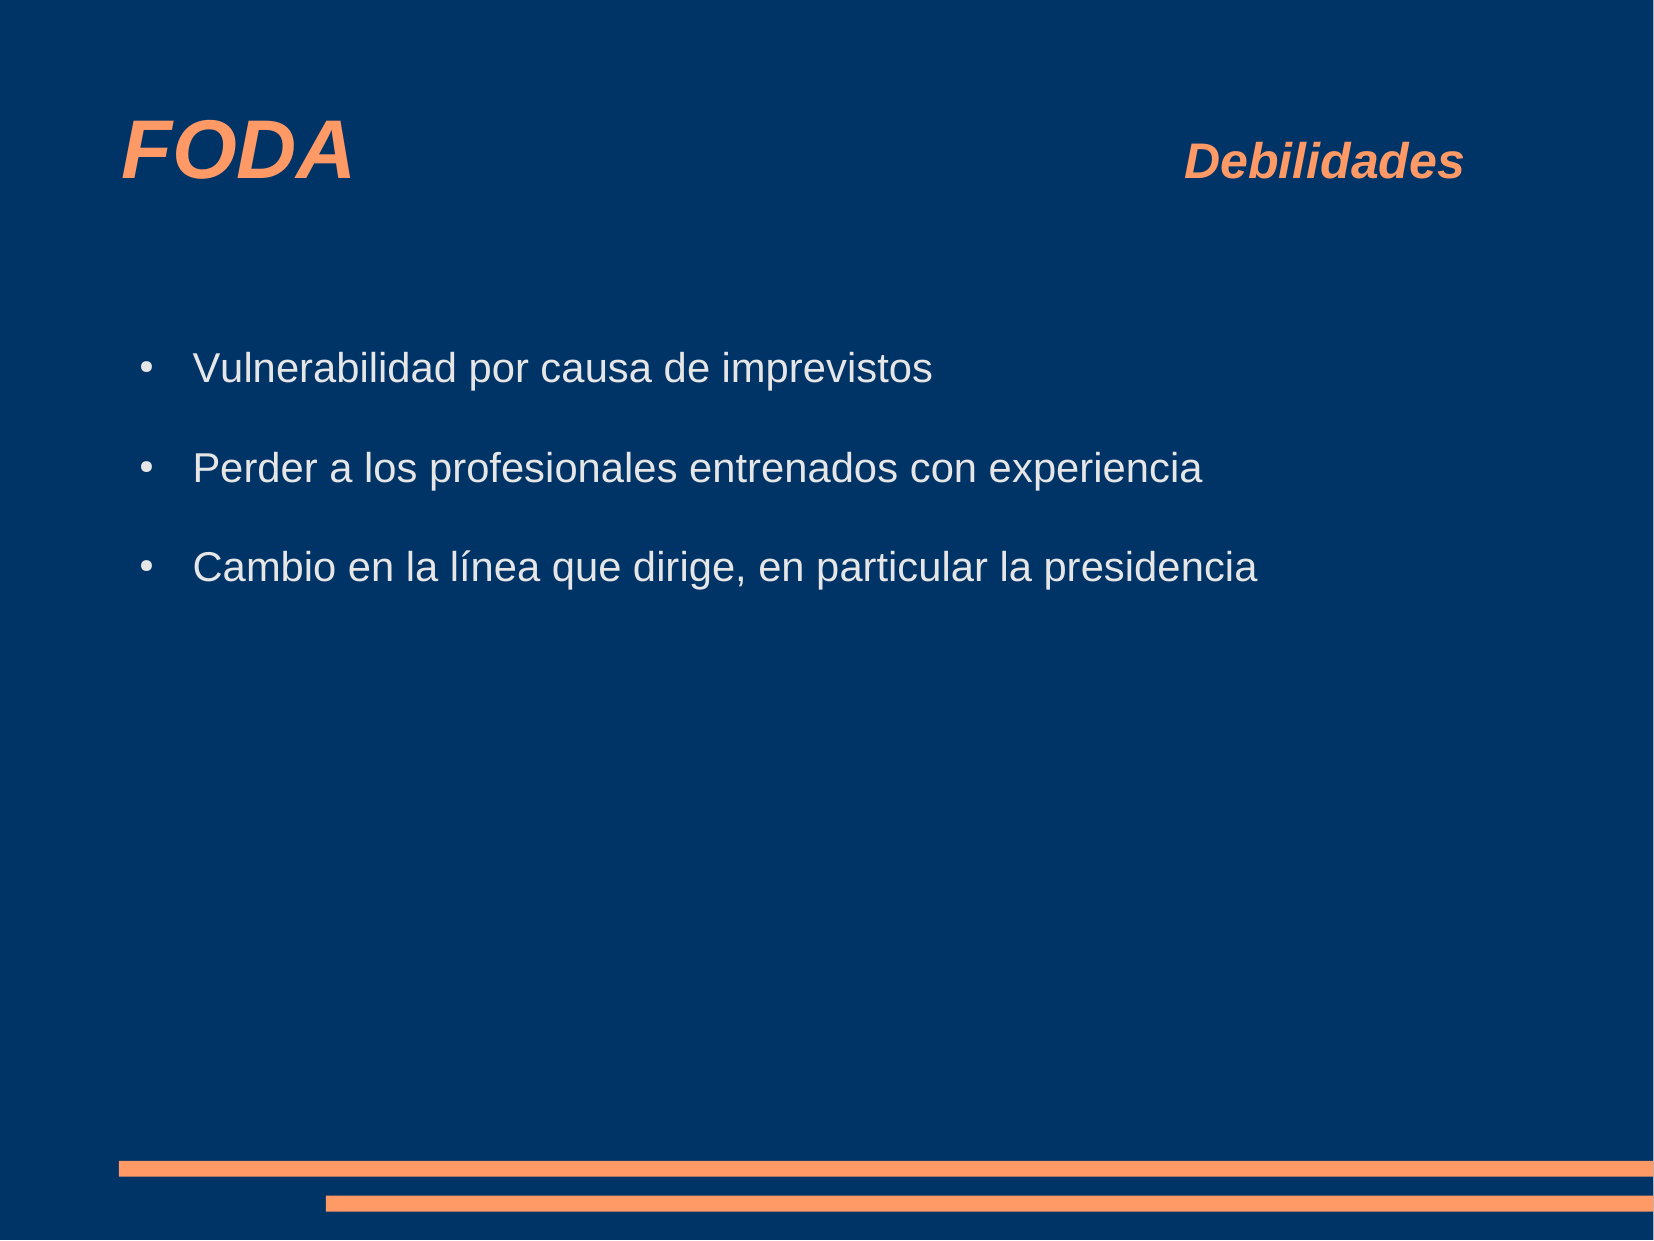

# FODA 							Debilidades
Vulnerabilidad por causa de imprevistos
Perder a los profesionales entrenados con experiencia
Cambio en la línea que dirige, en particular la presidencia